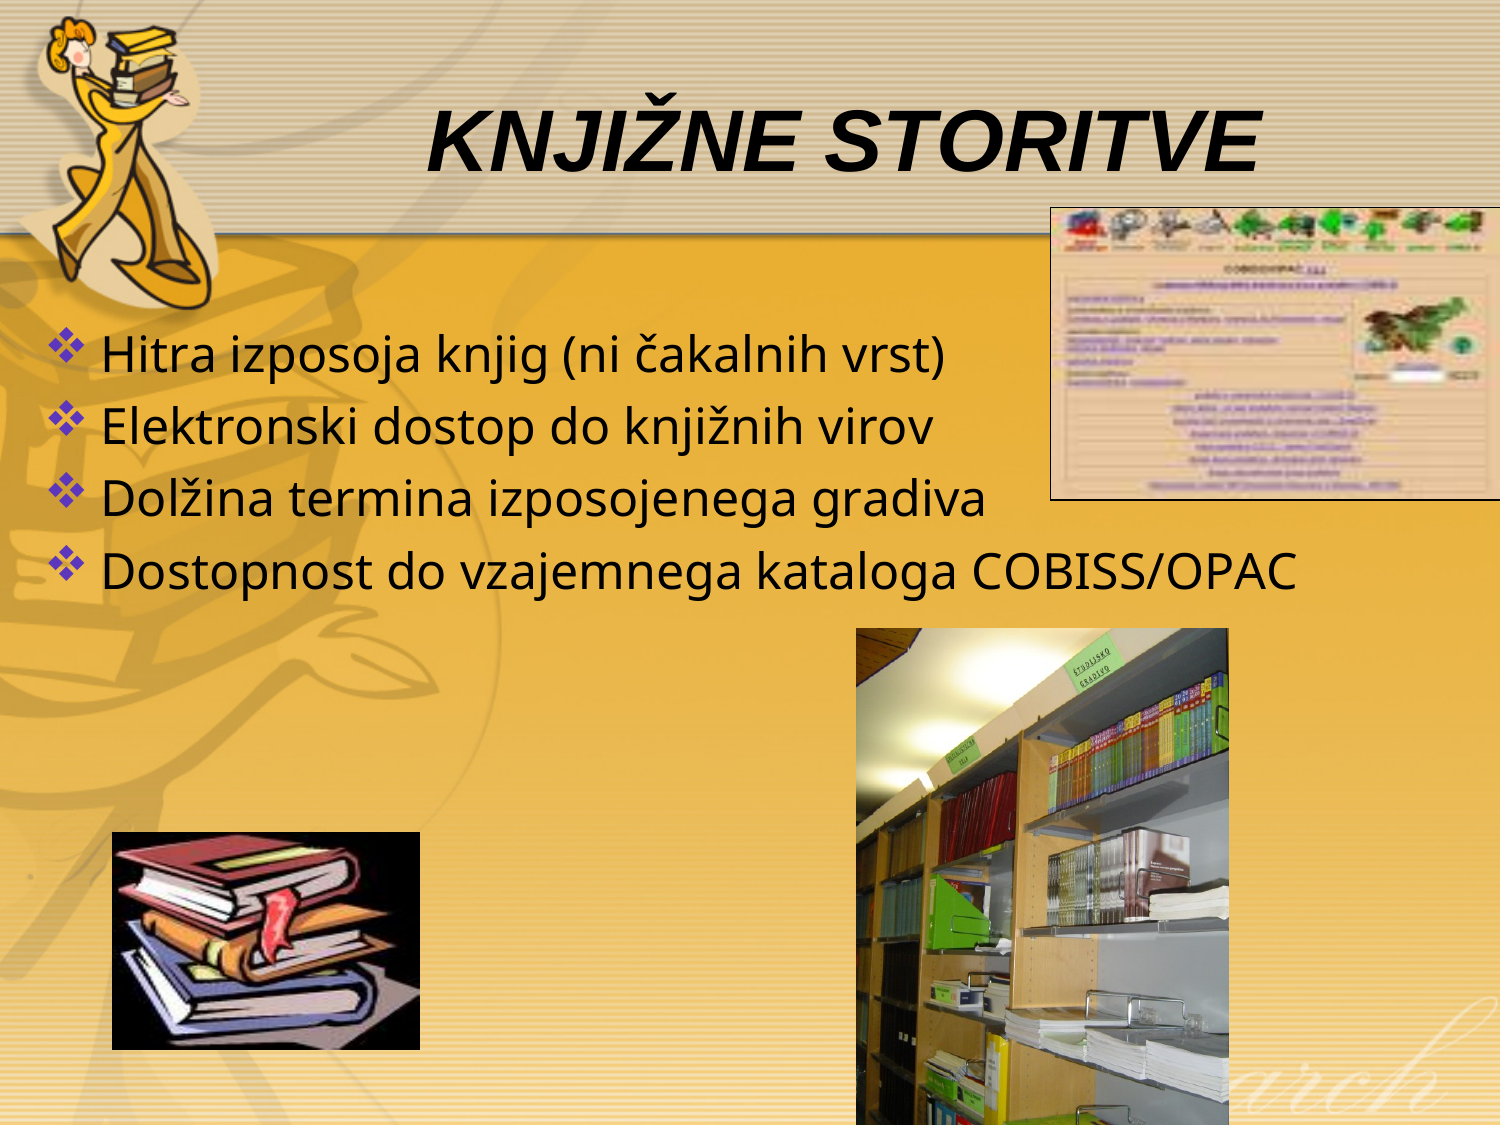

# KNJIŽNE STORITVE
Hitra izposoja knjig (ni čakalnih vrst)
Elektronski dostop do knjižnih virov
Dolžina termina izposojenega gradiva
Dostopnost do vzajemnega kataloga COBISS/OPAC